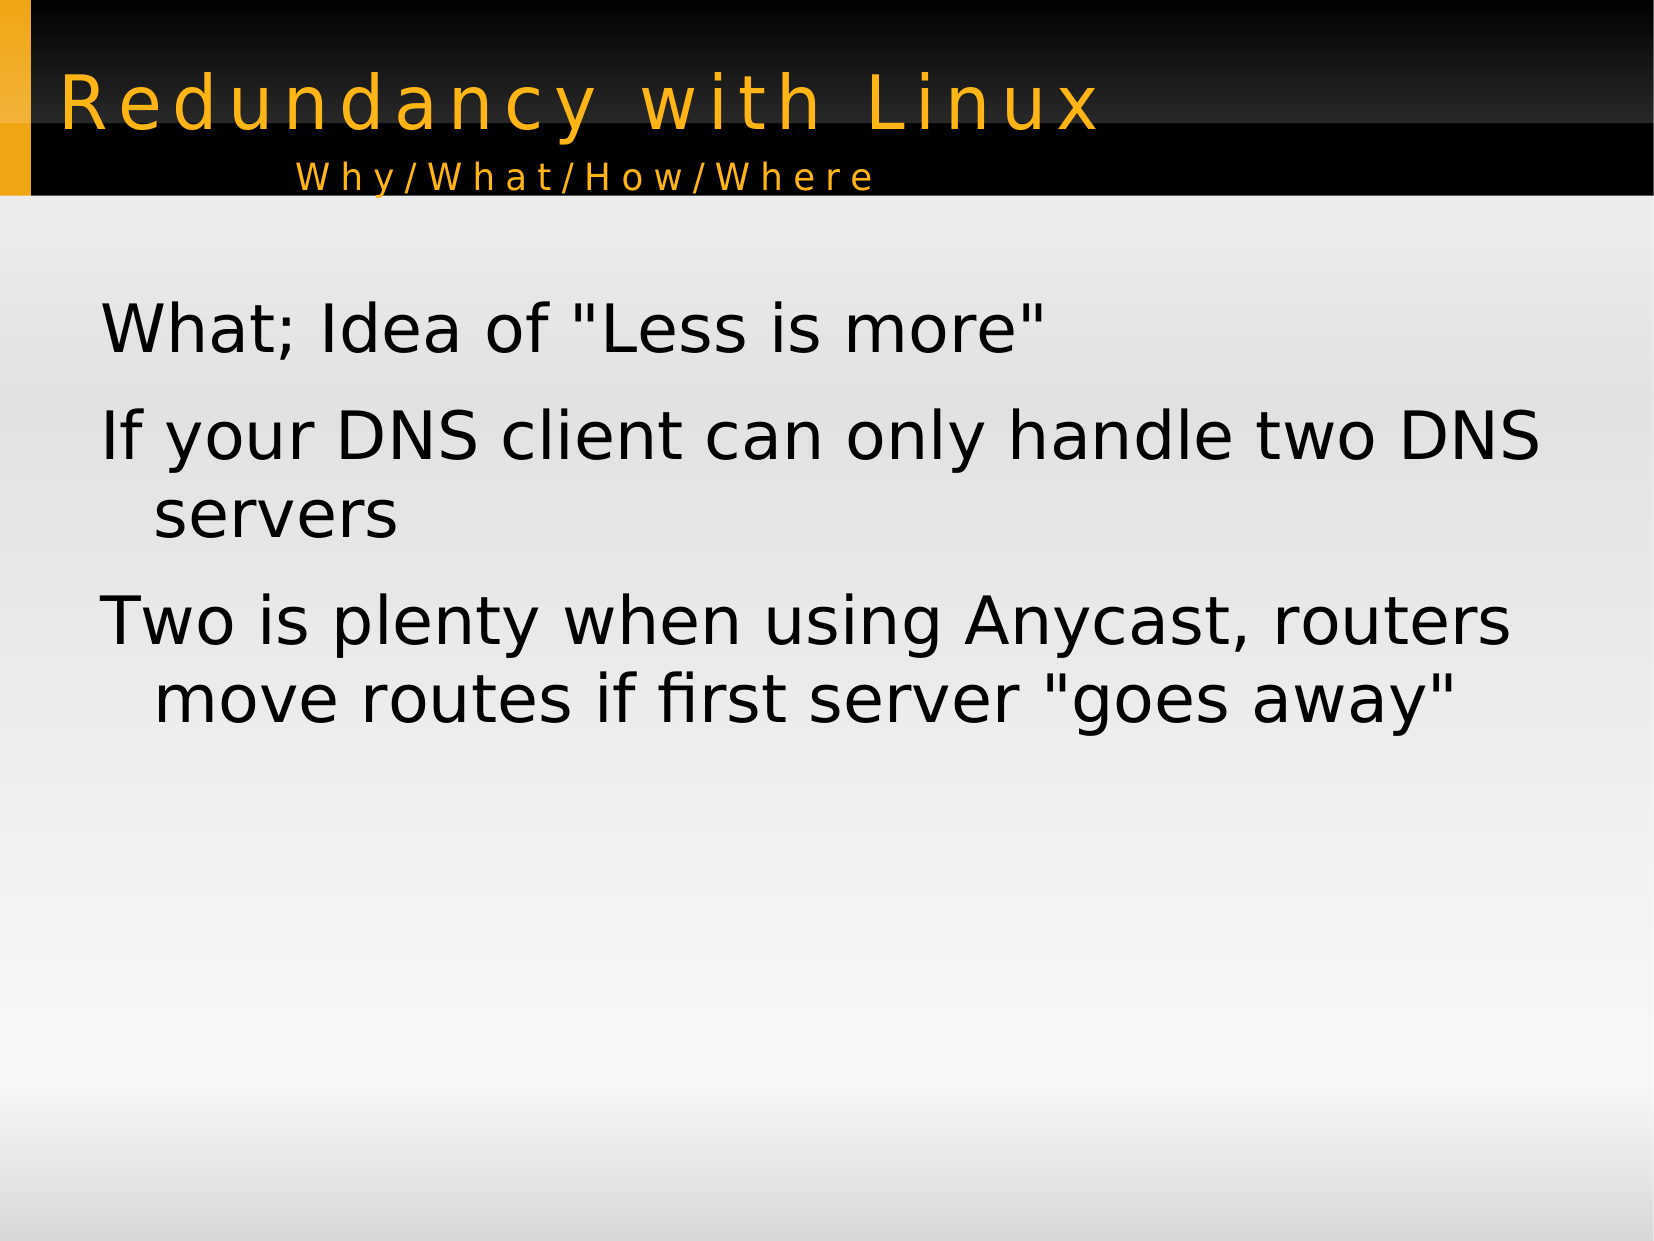

# Redundancy with Linux
Why/What/How/Where
What; Idea of "Less is more"
If your DNS client can only handle two DNS servers
Two is plenty when using Anycast, routers move routes if first server "goes away"